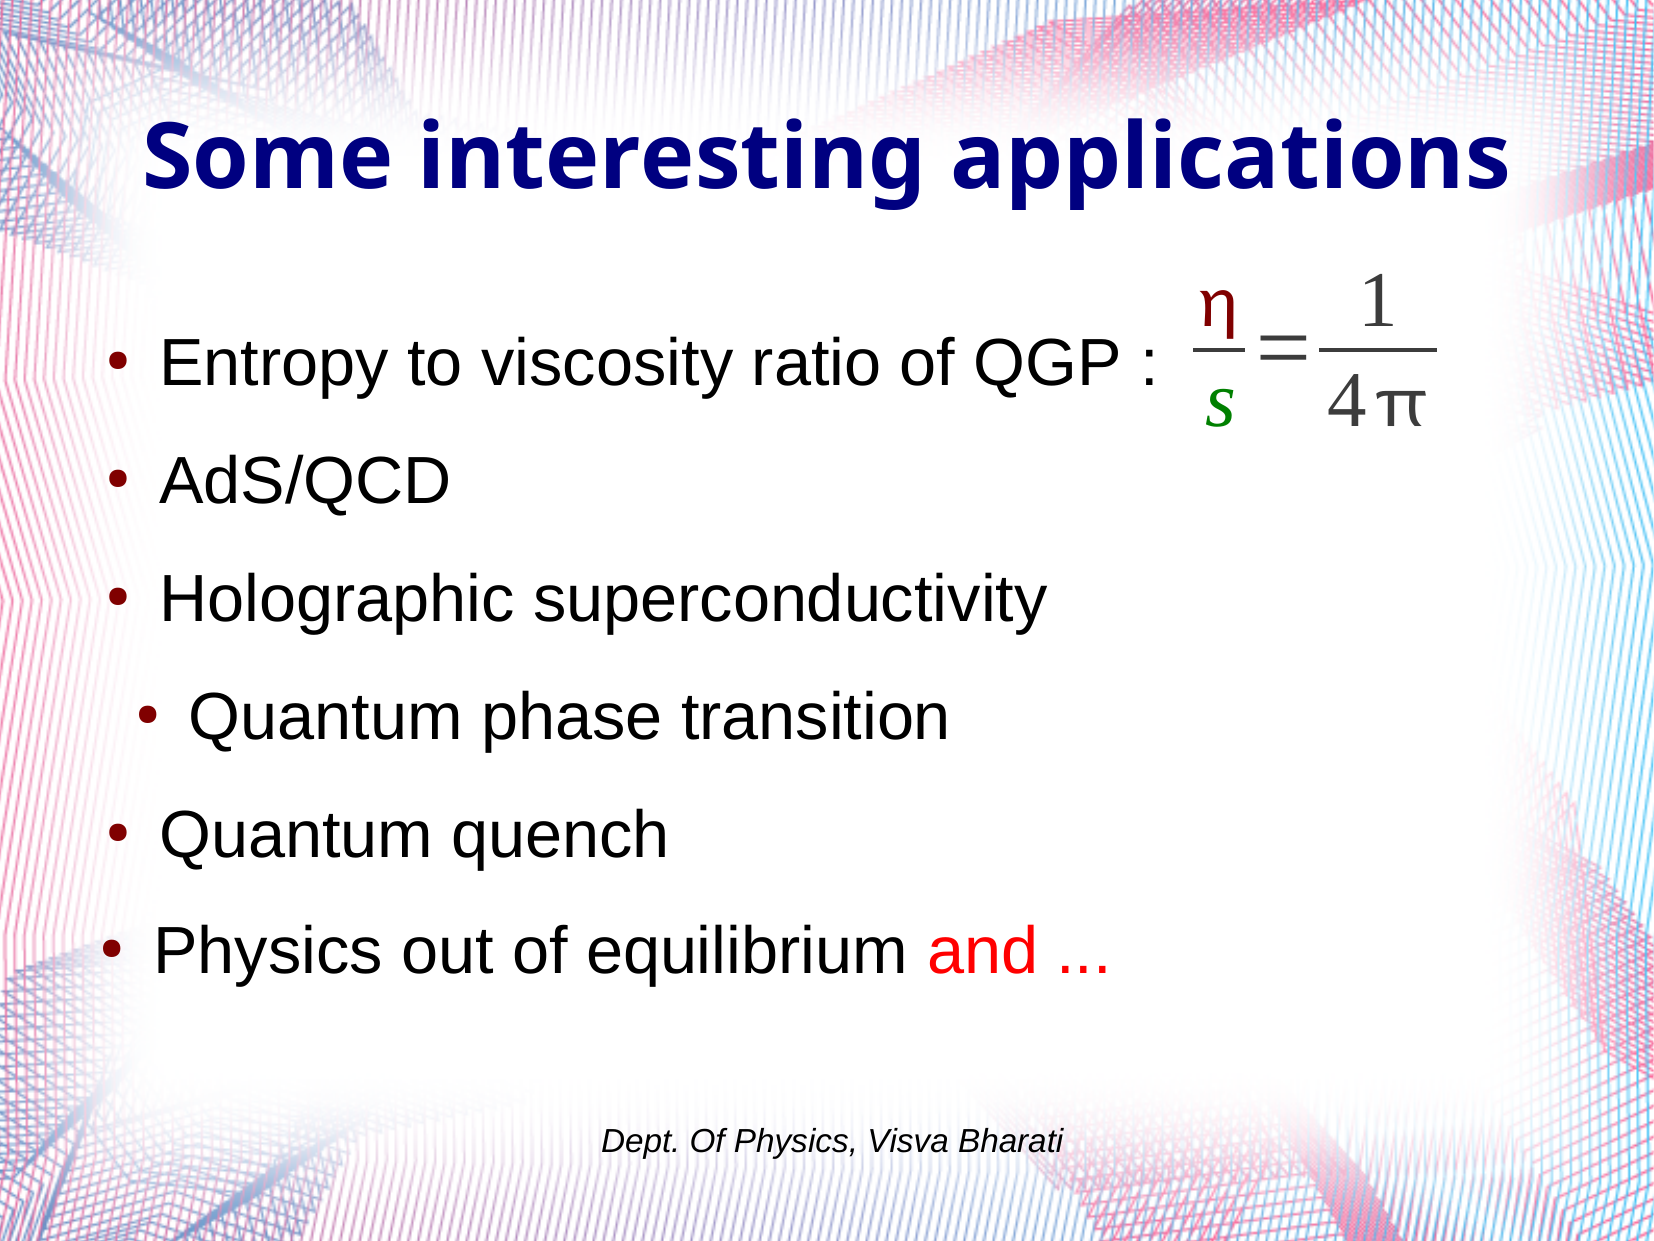

# Some interesting applications
Entropy to viscosity ratio of QGP :
AdS/QCD
Holographic superconductivity
Quantum phase transition
Quantum quench
Physics out of equilibrium and ...
Dept. Of Physics, Visva Bharati